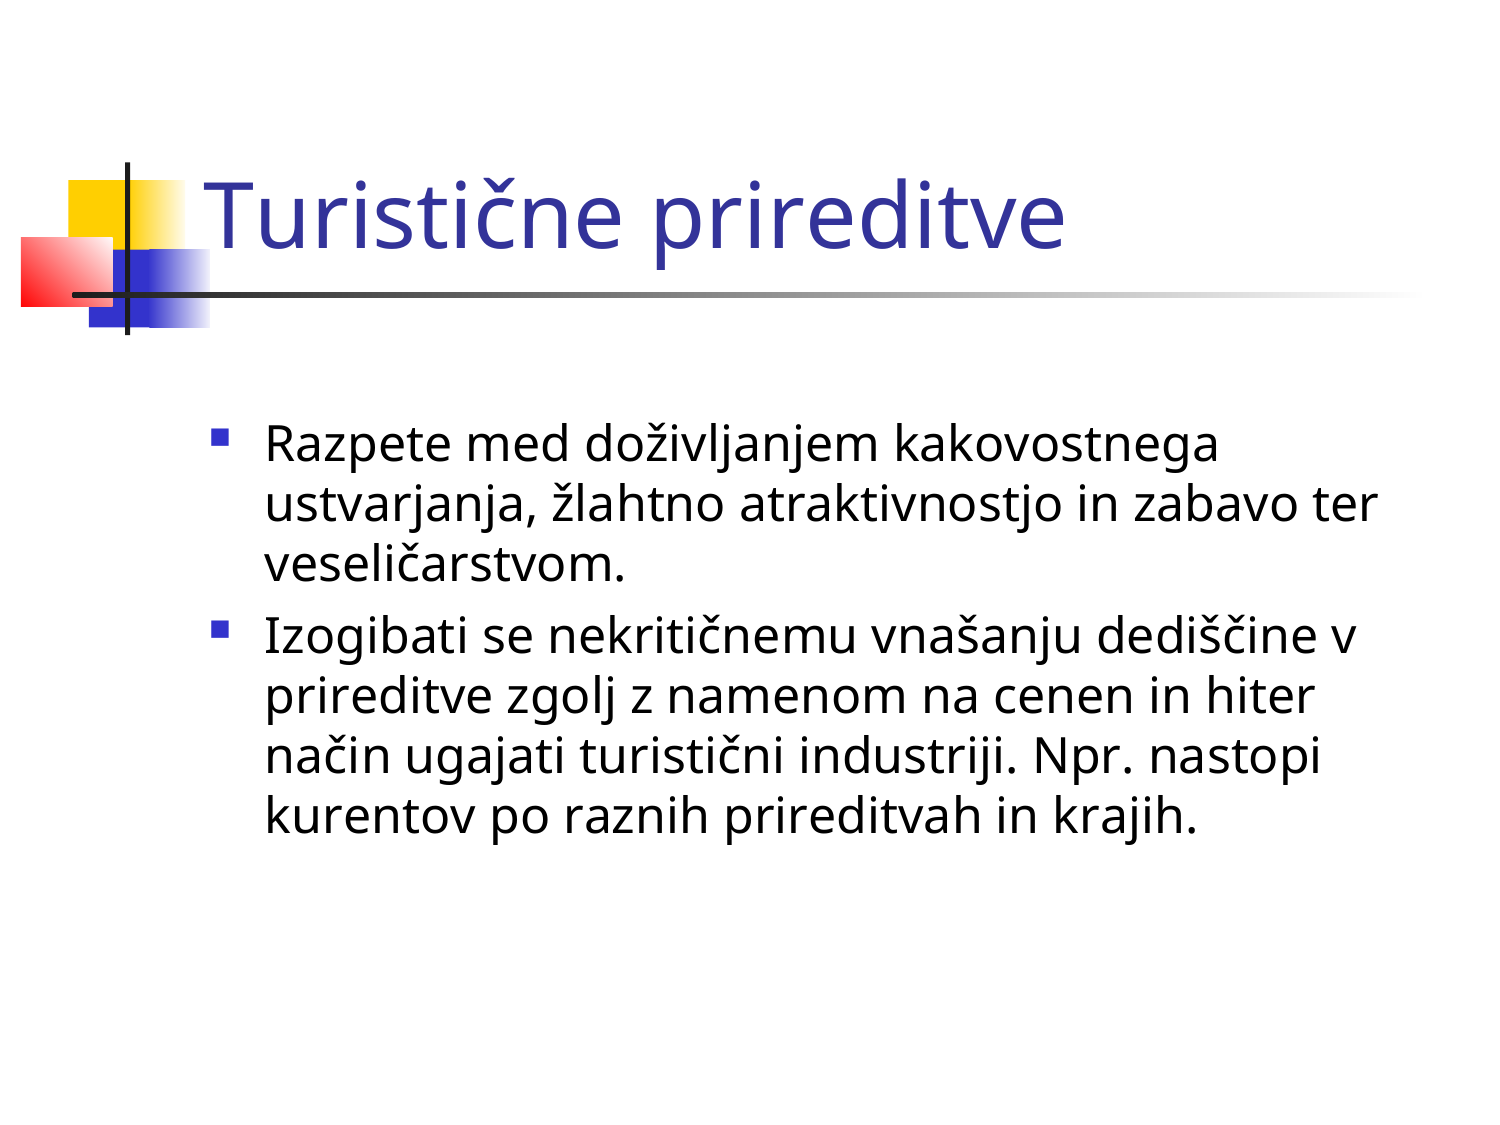

# Turistične prireditve
Razpete med doživljanjem kakovostnega ustvarjanja, žlahtno atraktivnostjo in zabavo ter veseličarstvom.
Izogibati se nekritičnemu vnašanju dediščine v prireditve zgolj z namenom na cenen in hiter način ugajati turistični industriji. Npr. nastopi kurentov po raznih prireditvah in krajih.